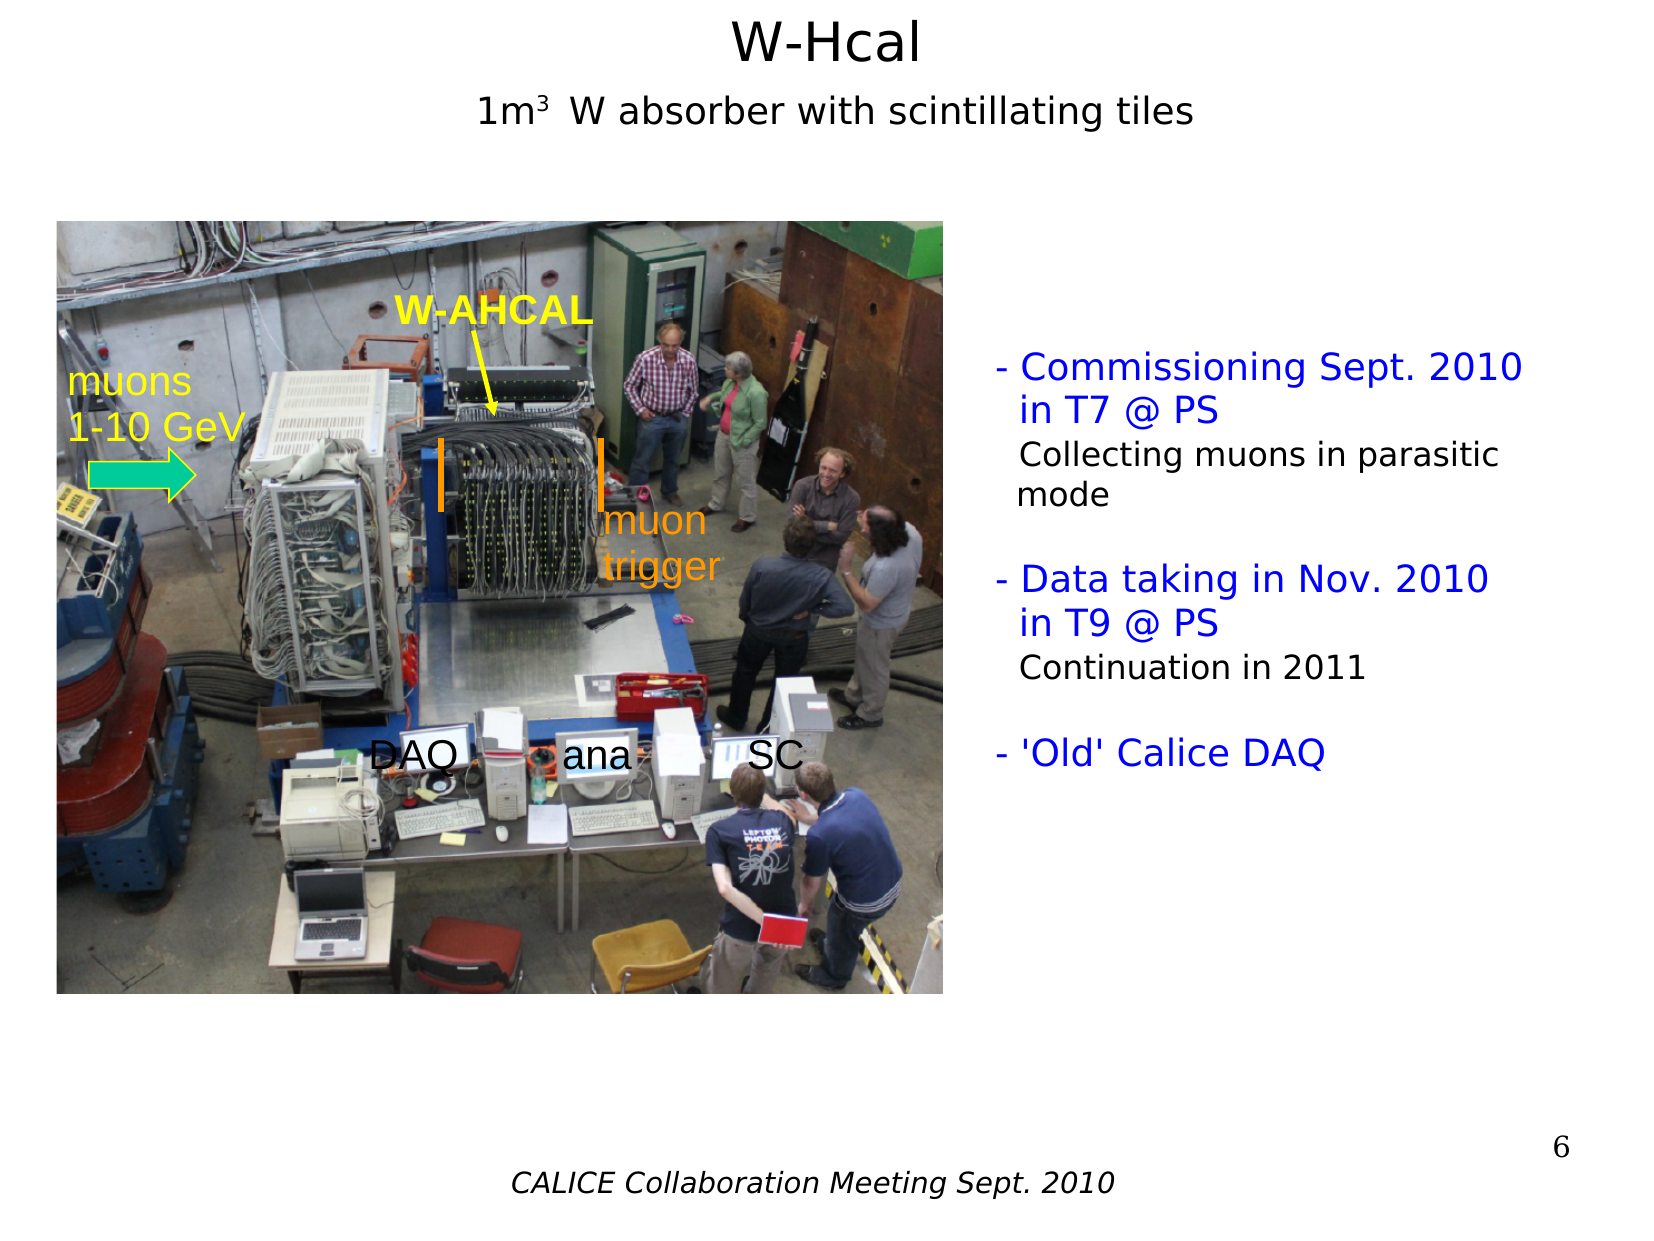

# W-Hcal 1m3 W absorber with scintillating tiles
W-AHCAL
- Commissioning Sept. 2010
 in T7 @ PS
 Collecting muons in parasitic
 mode
- Data taking in Nov. 2010
 in T9 @ PS
 Continuation in 2011
- 'Old' Calice DAQ
muons
1-10 GeV
muon
trigger
DAQ ana SC
6